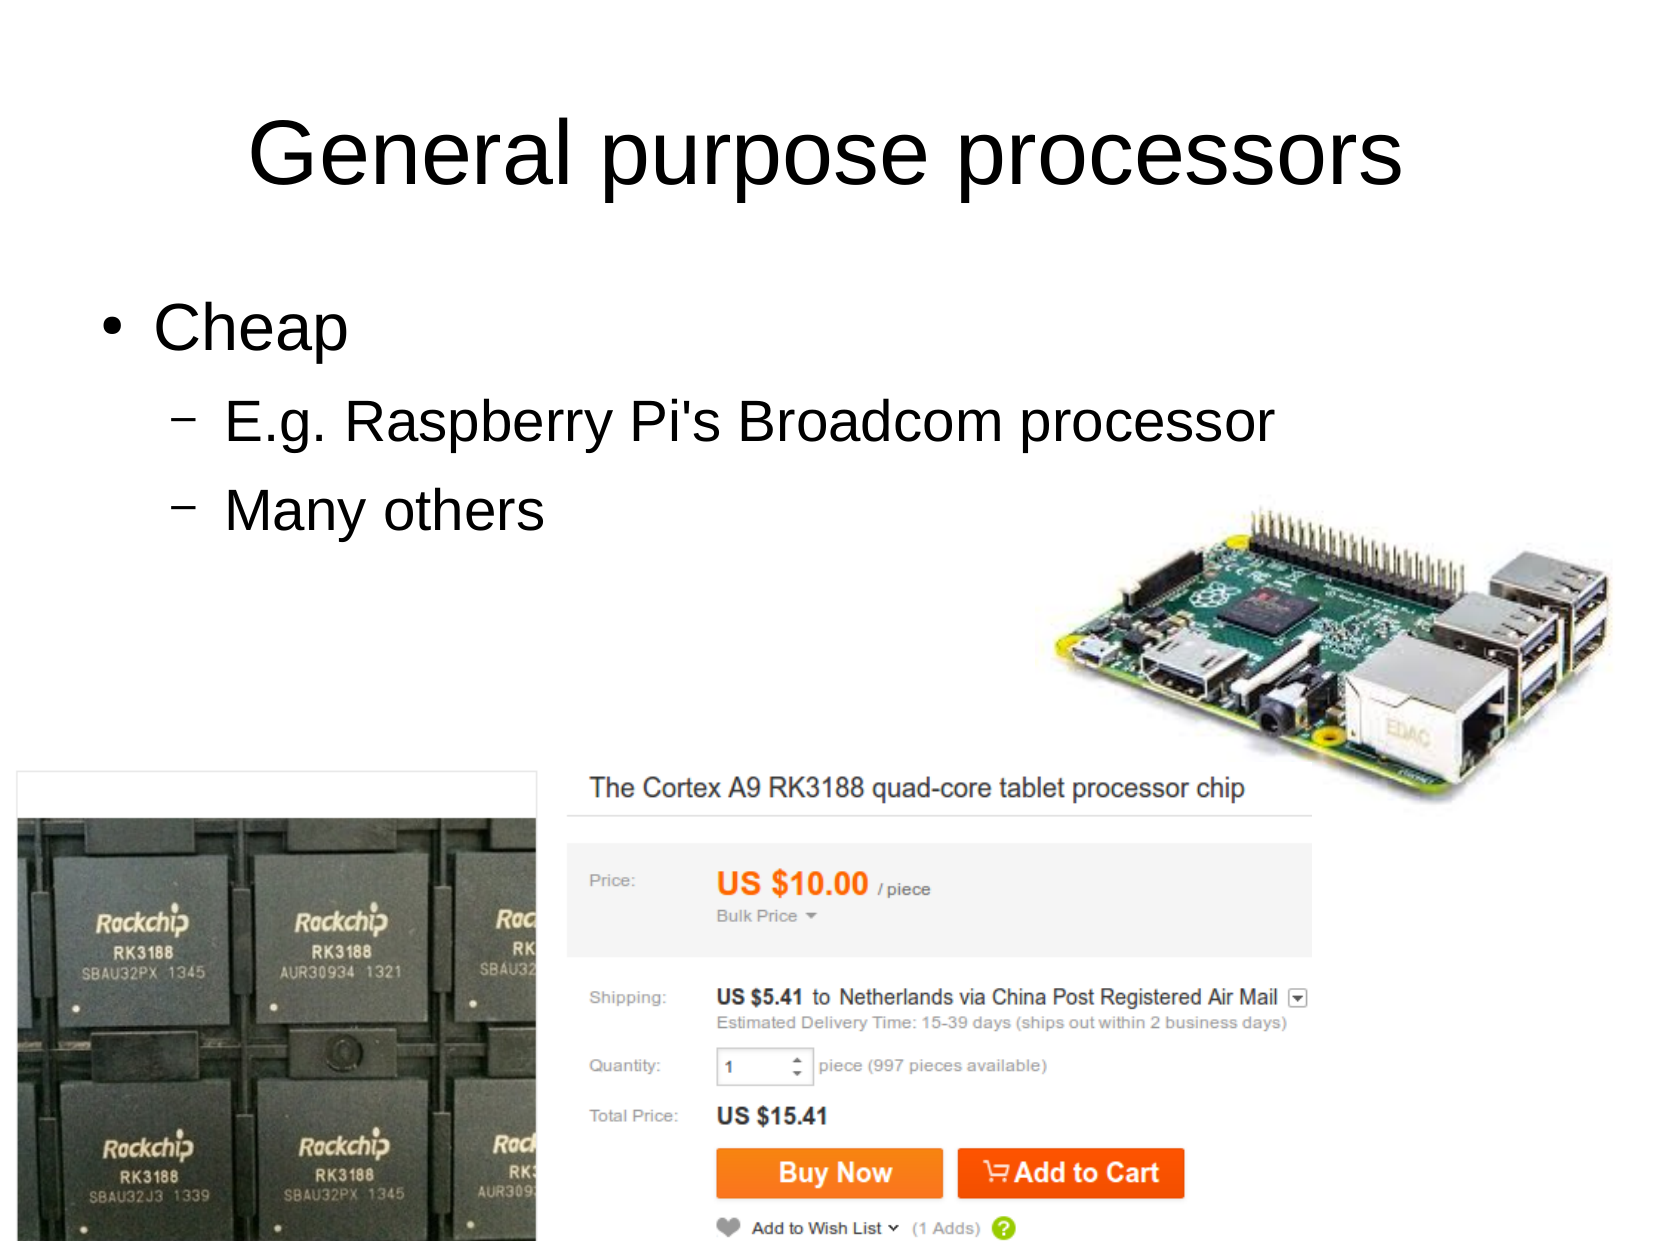

# General purpose processors
Cheap
E.g. Raspberry Pi's Broadcom processor
Many others